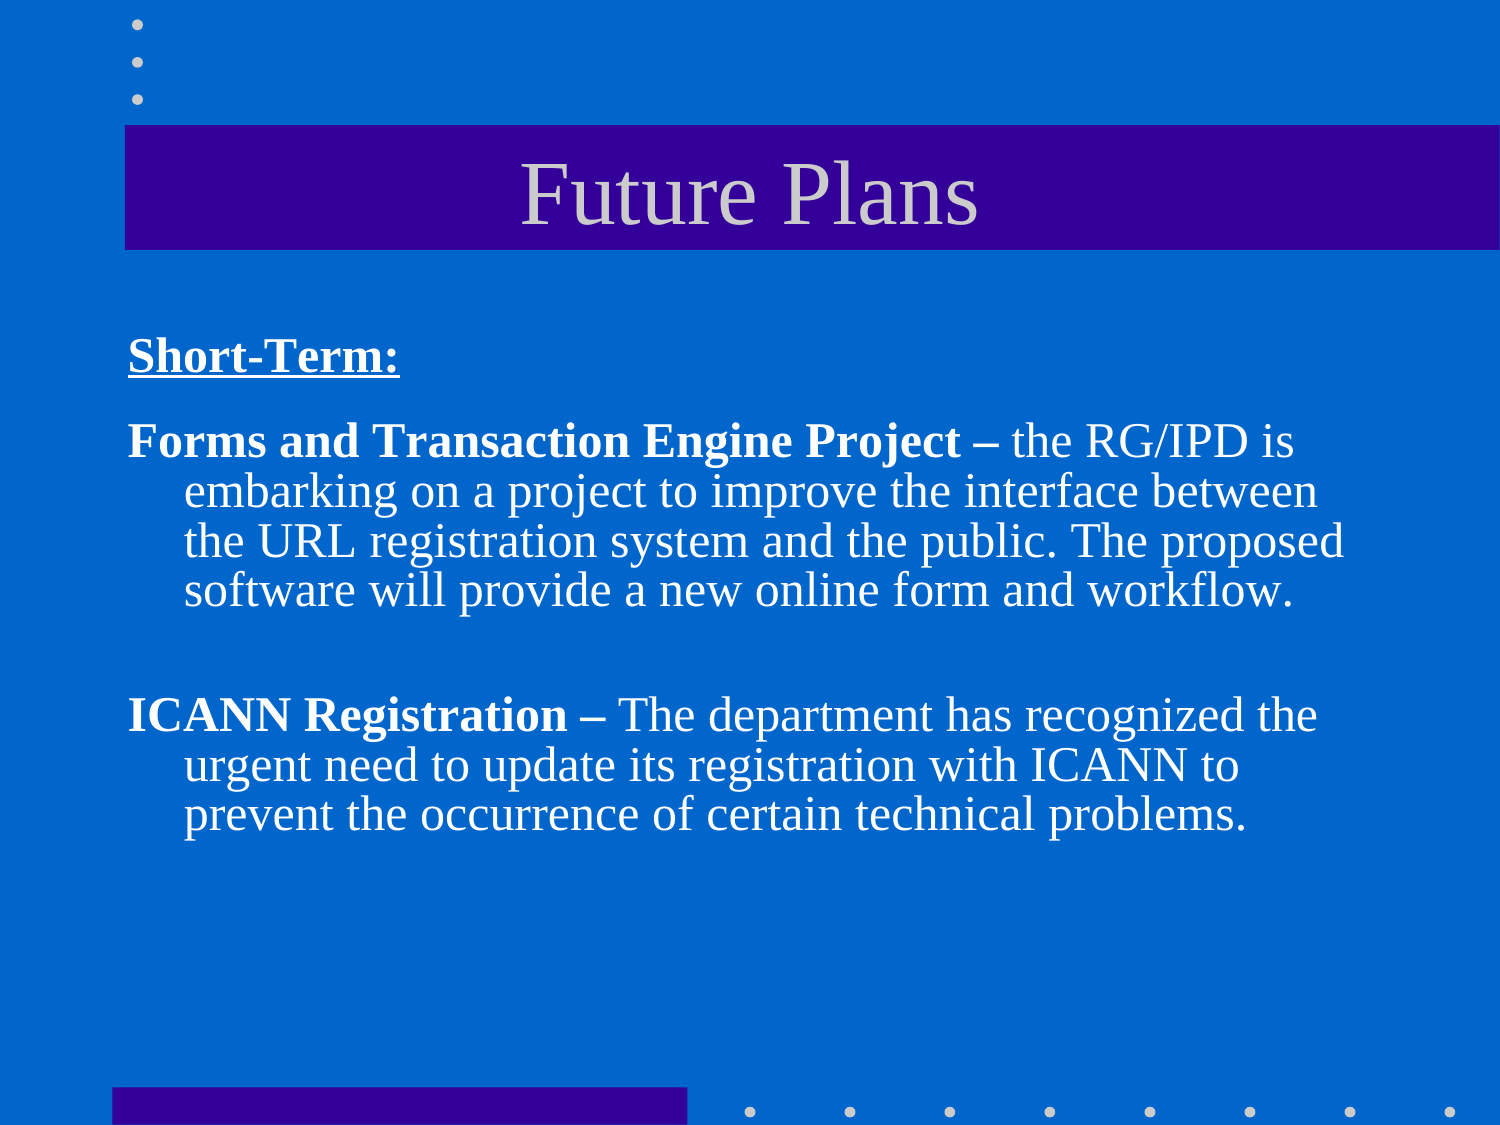

# Future Plans
Short-Term:
Forms and Transaction Engine Project – the RG/IPD is embarking on a project to improve the interface between the URL registration system and the public. The proposed software will provide a new online form and workflow.
ICANN Registration – The department has recognized the urgent need to update its registration with ICANN to prevent the occurrence of certain technical problems.